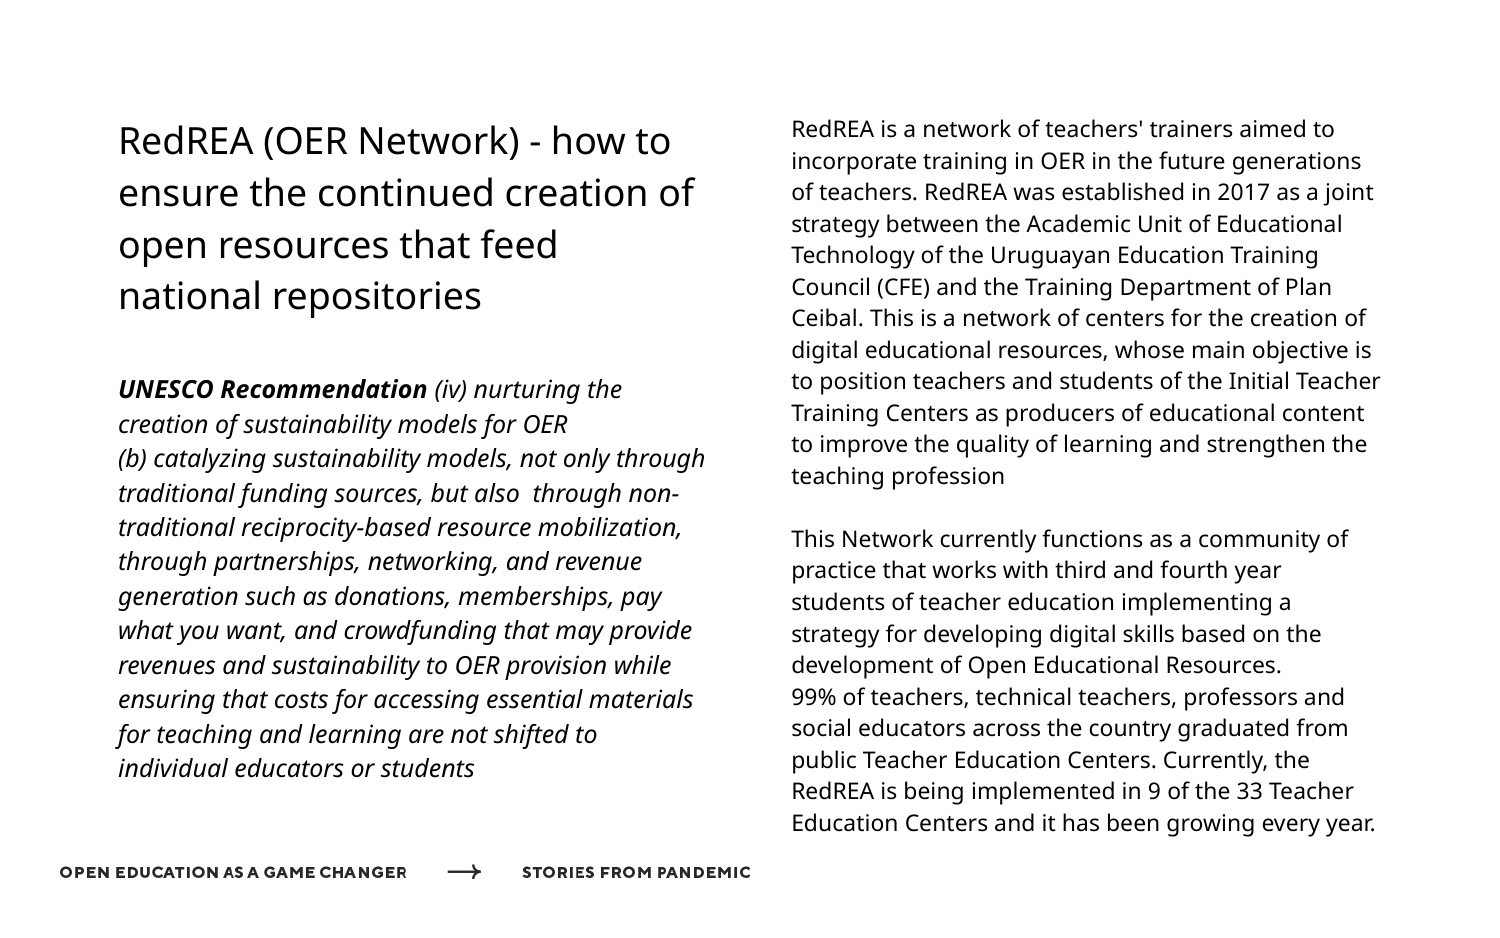

RedREA is a network of teachers' trainers aimed to incorporate training in OER in the future generations of teachers. RedREA was established in 2017 as a joint strategy between the Academic Unit of Educational Technology of the Uruguayan Education Training Council (CFE) and the Training Department of Plan Ceibal. This is a network of centers for the creation of digital educational resources, whose main objective is to position teachers and students of the Initial Teacher Training Centers as producers of educational content to improve the quality of learning and strengthen the teaching profession
This Network currently functions as a community of practice that works with third and fourth year students of teacher education implementing a strategy for developing digital skills based on the development of Open Educational Resources.
99% of teachers, technical teachers, professors and social educators across the country graduated from public Teacher Education Centers. Currently, the RedREA is being implemented in 9 of the 33 Teacher Education Centers and it has been growing every year.
# RedREA (OER Network) - how to ensure the continued creation of open resources that feed national repositories
UNESCO Recommendation (iv) nurturing the creation of sustainability models for OER
(b) catalyzing sustainability models, not only through traditional funding sources, but also through non-traditional reciprocity-based resource mobilization, through partnerships, networking, and revenue generation such as donations, memberships, pay what you want, and crowdfunding that may provide revenues and sustainability to OER provision while ensuring that costs for accessing essential materials for teaching and learning are not shifted to individual educators or students